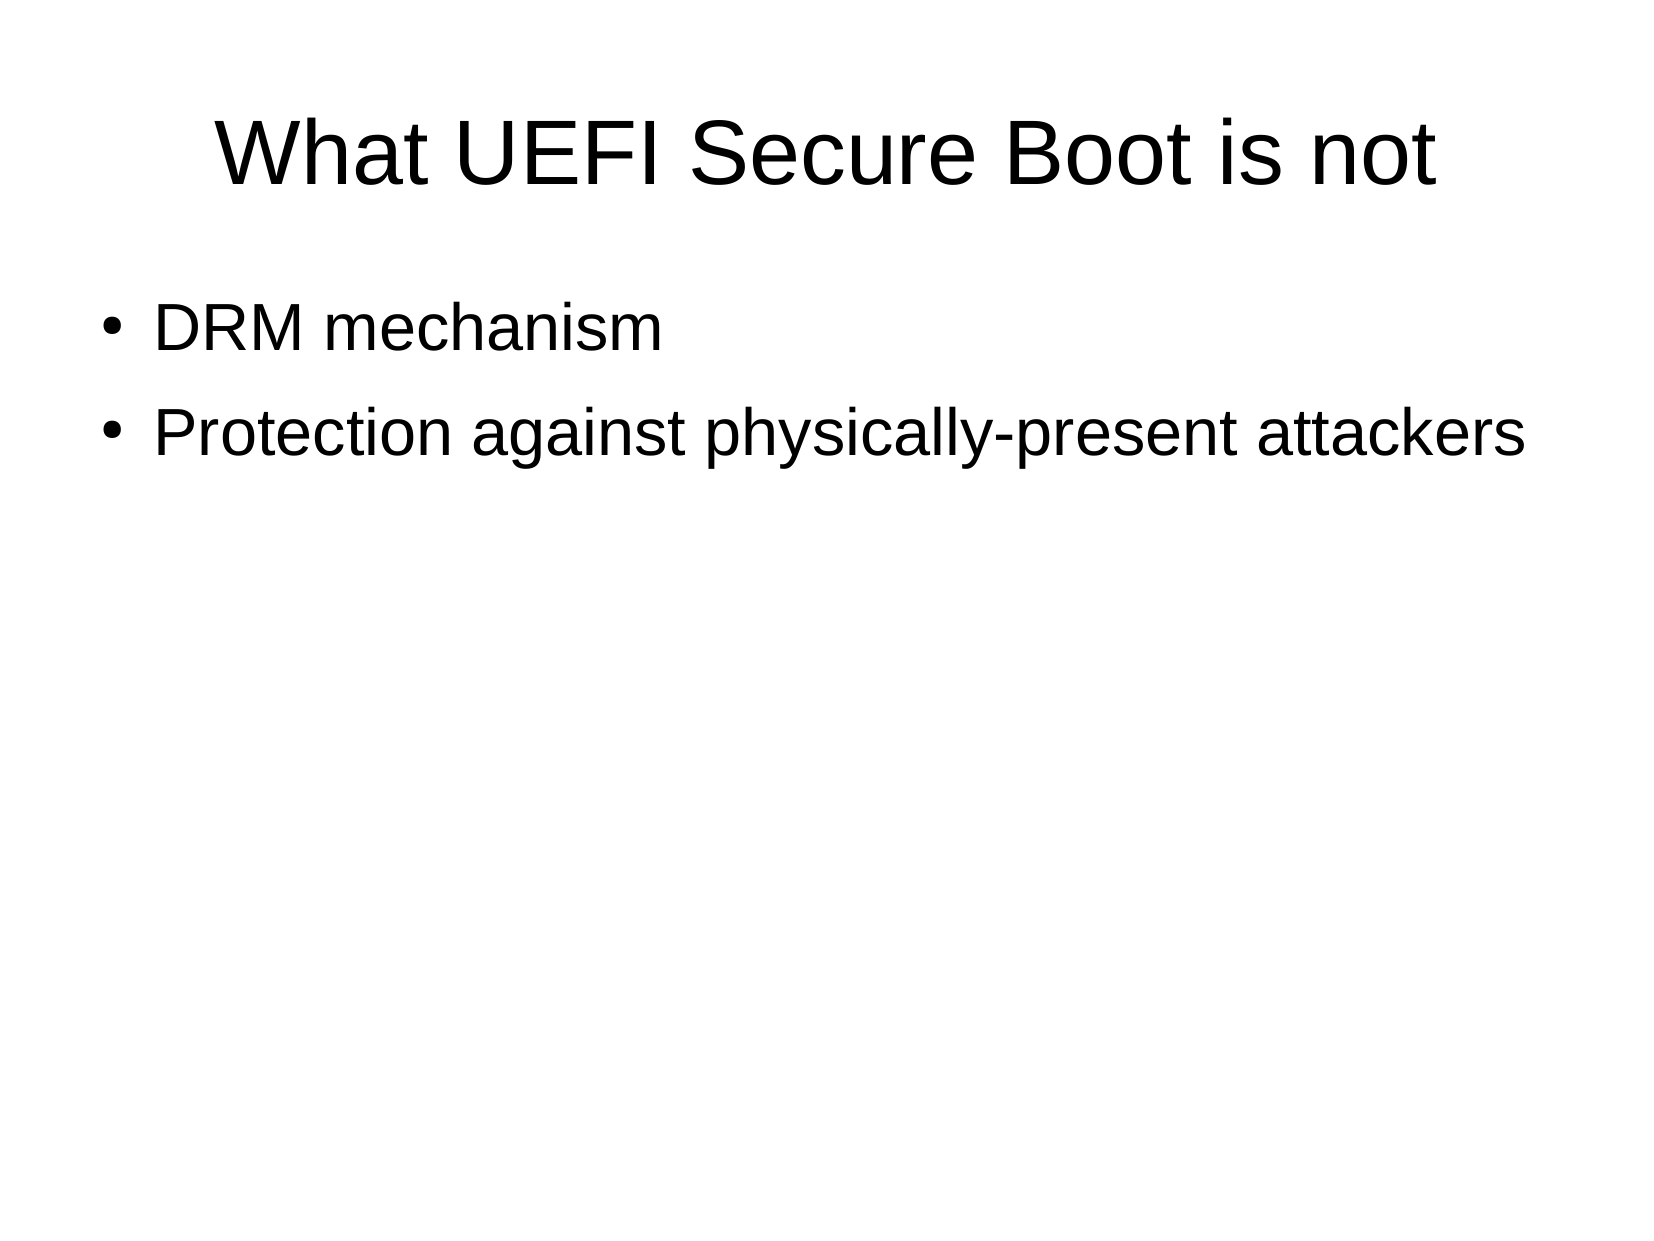

# What UEFI Secure Boot is not
DRM mechanism
Protection against physically-present attackers